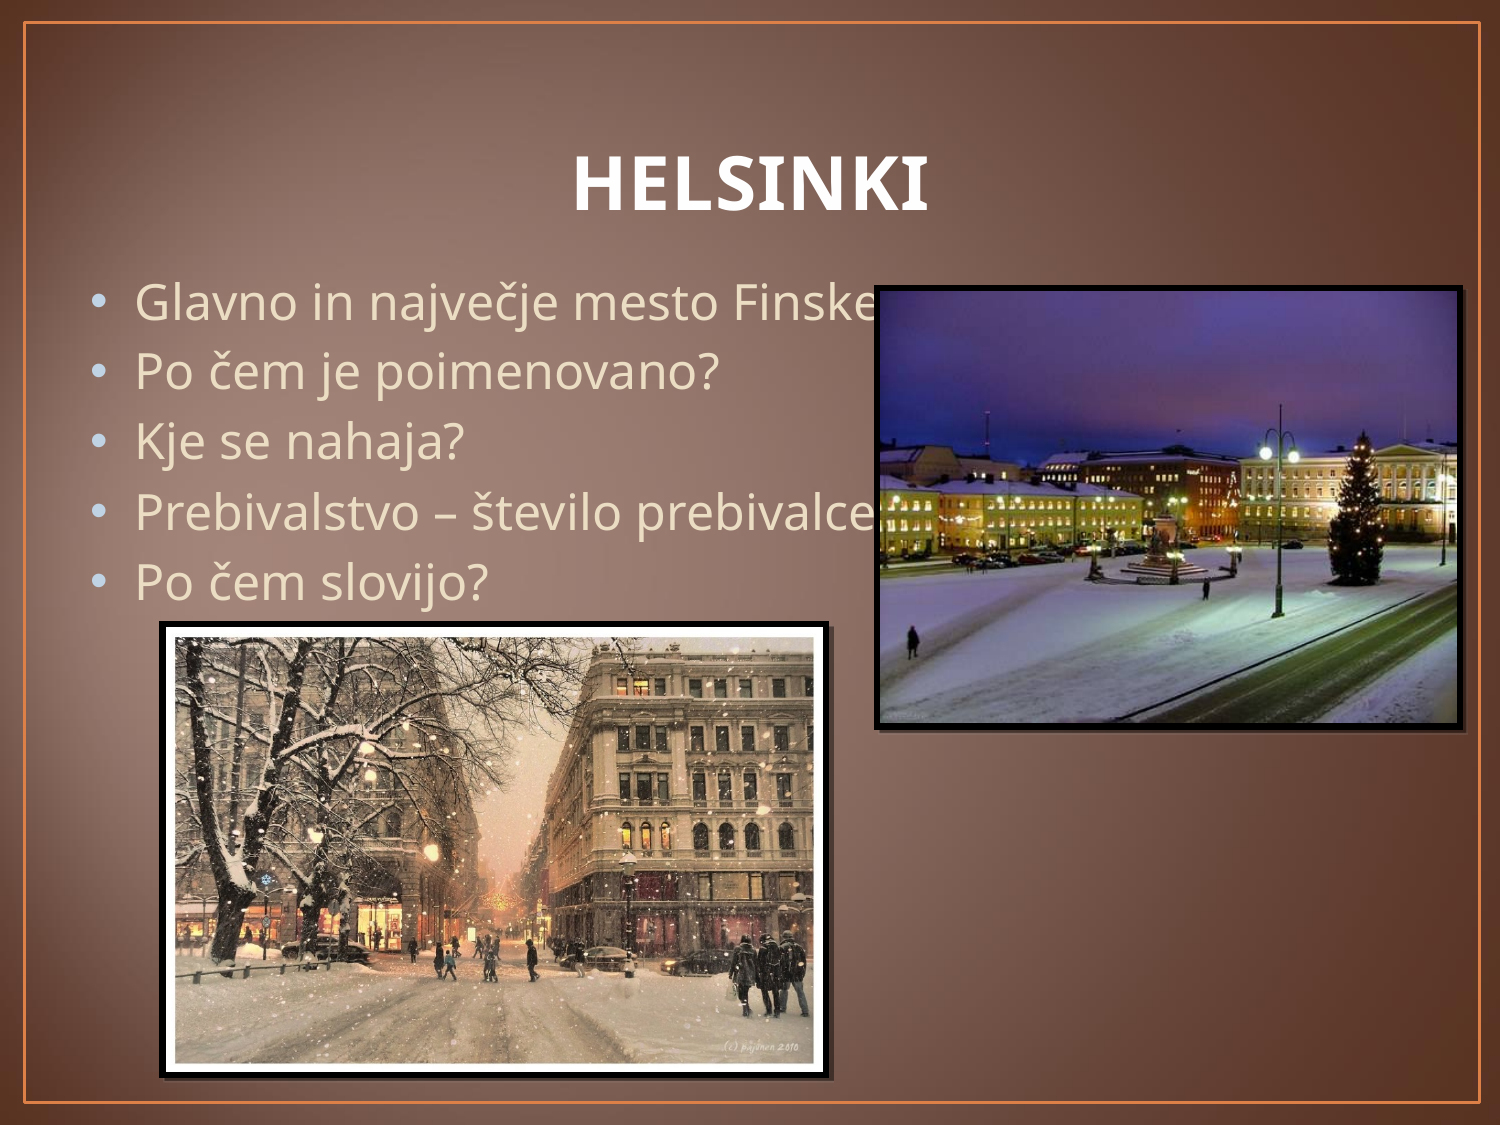

# HELSINKI
Glavno in največje mesto Finske,
Po čem je poimenovano?
Kje se nahaja?
Prebivalstvo – število prebivalcev
Po čem slovijo?